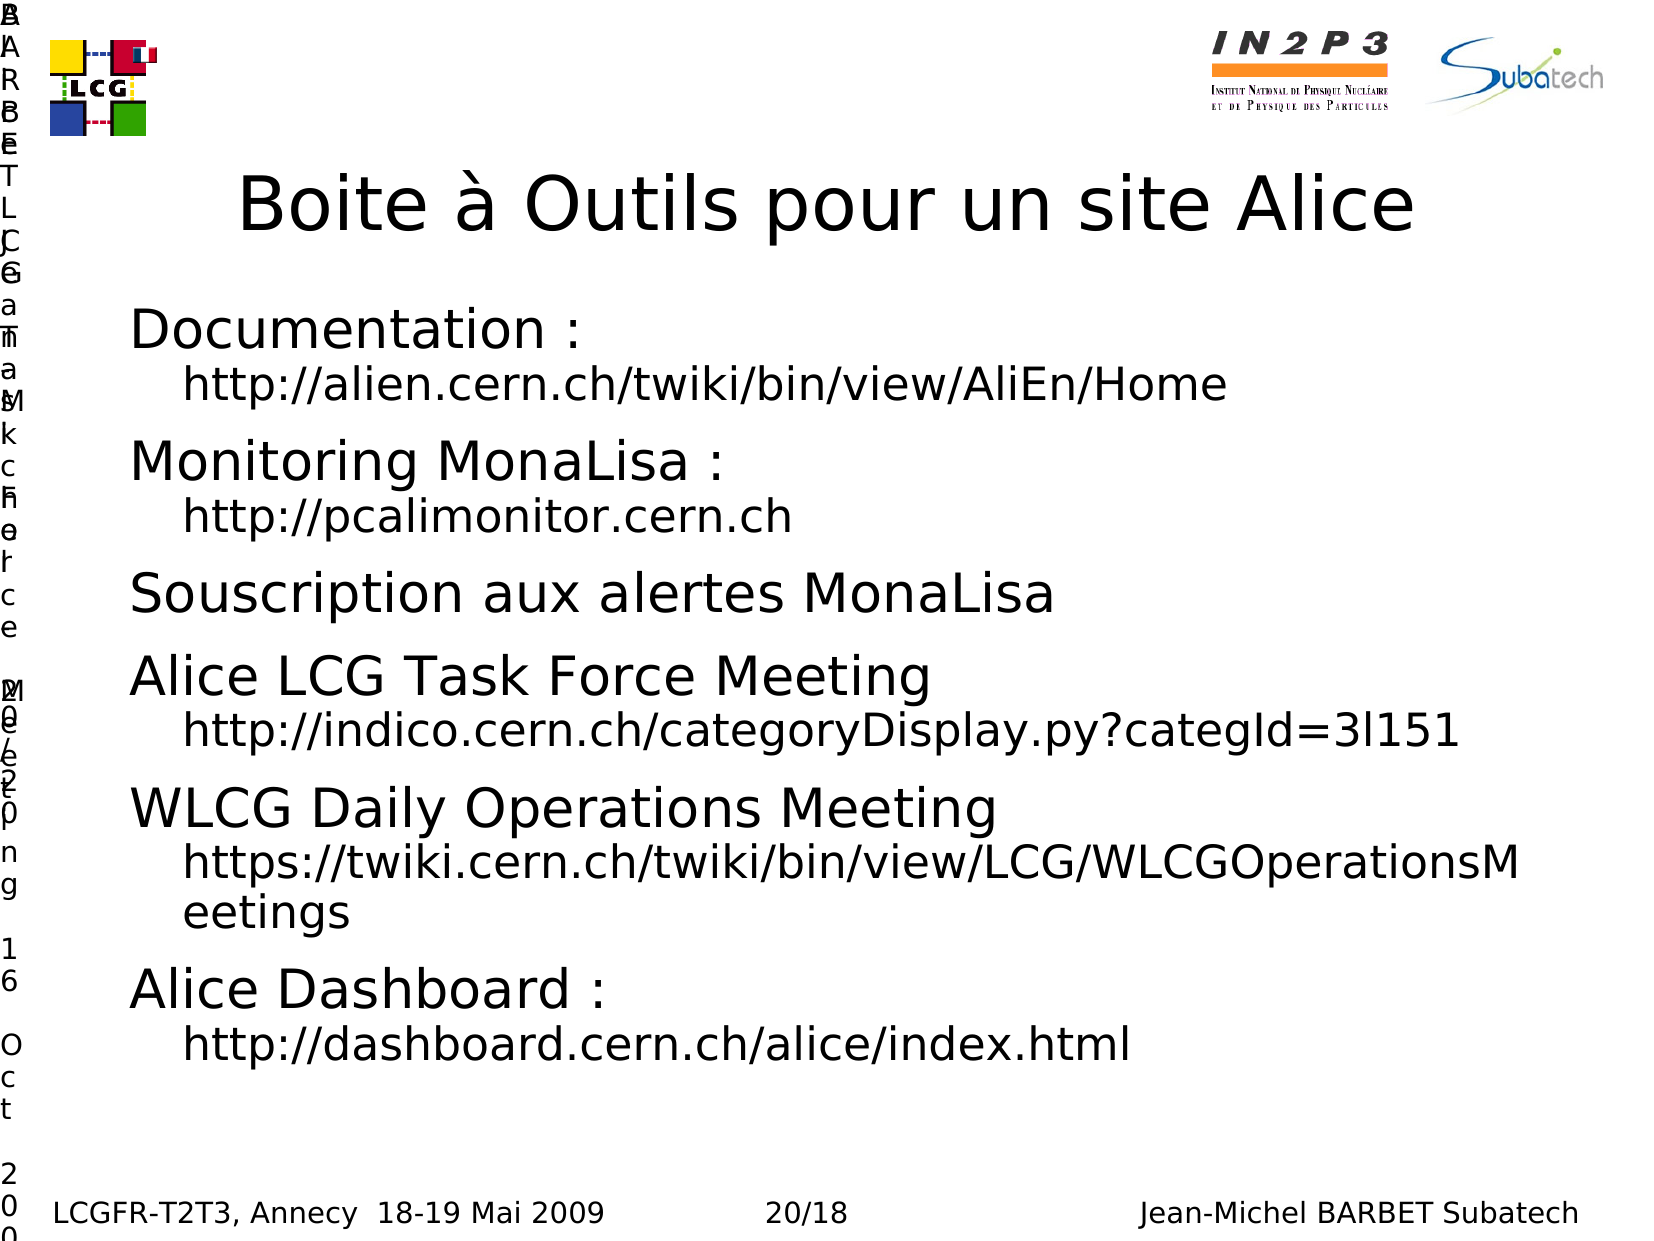

# Boite à Outils pour un site Alice
Documentation :
http://alien.cern.ch/twiki/bin/view/AliEn/Home
Monitoring MonaLisa :
http://pcalimonitor.cern.ch
Souscription aux alertes MonaLisa
Alice LCG Task Force Meeting
http://indico.cern.ch/categoryDisplay.py?categId=3l151
WLCG Daily Operations Meeting
https://twiki.cern.ch/twiki/bin/view/LCG/WLCGOperationsMeetings
Alice Dashboard :
http://dashboard.cern.ch/alice/index.html